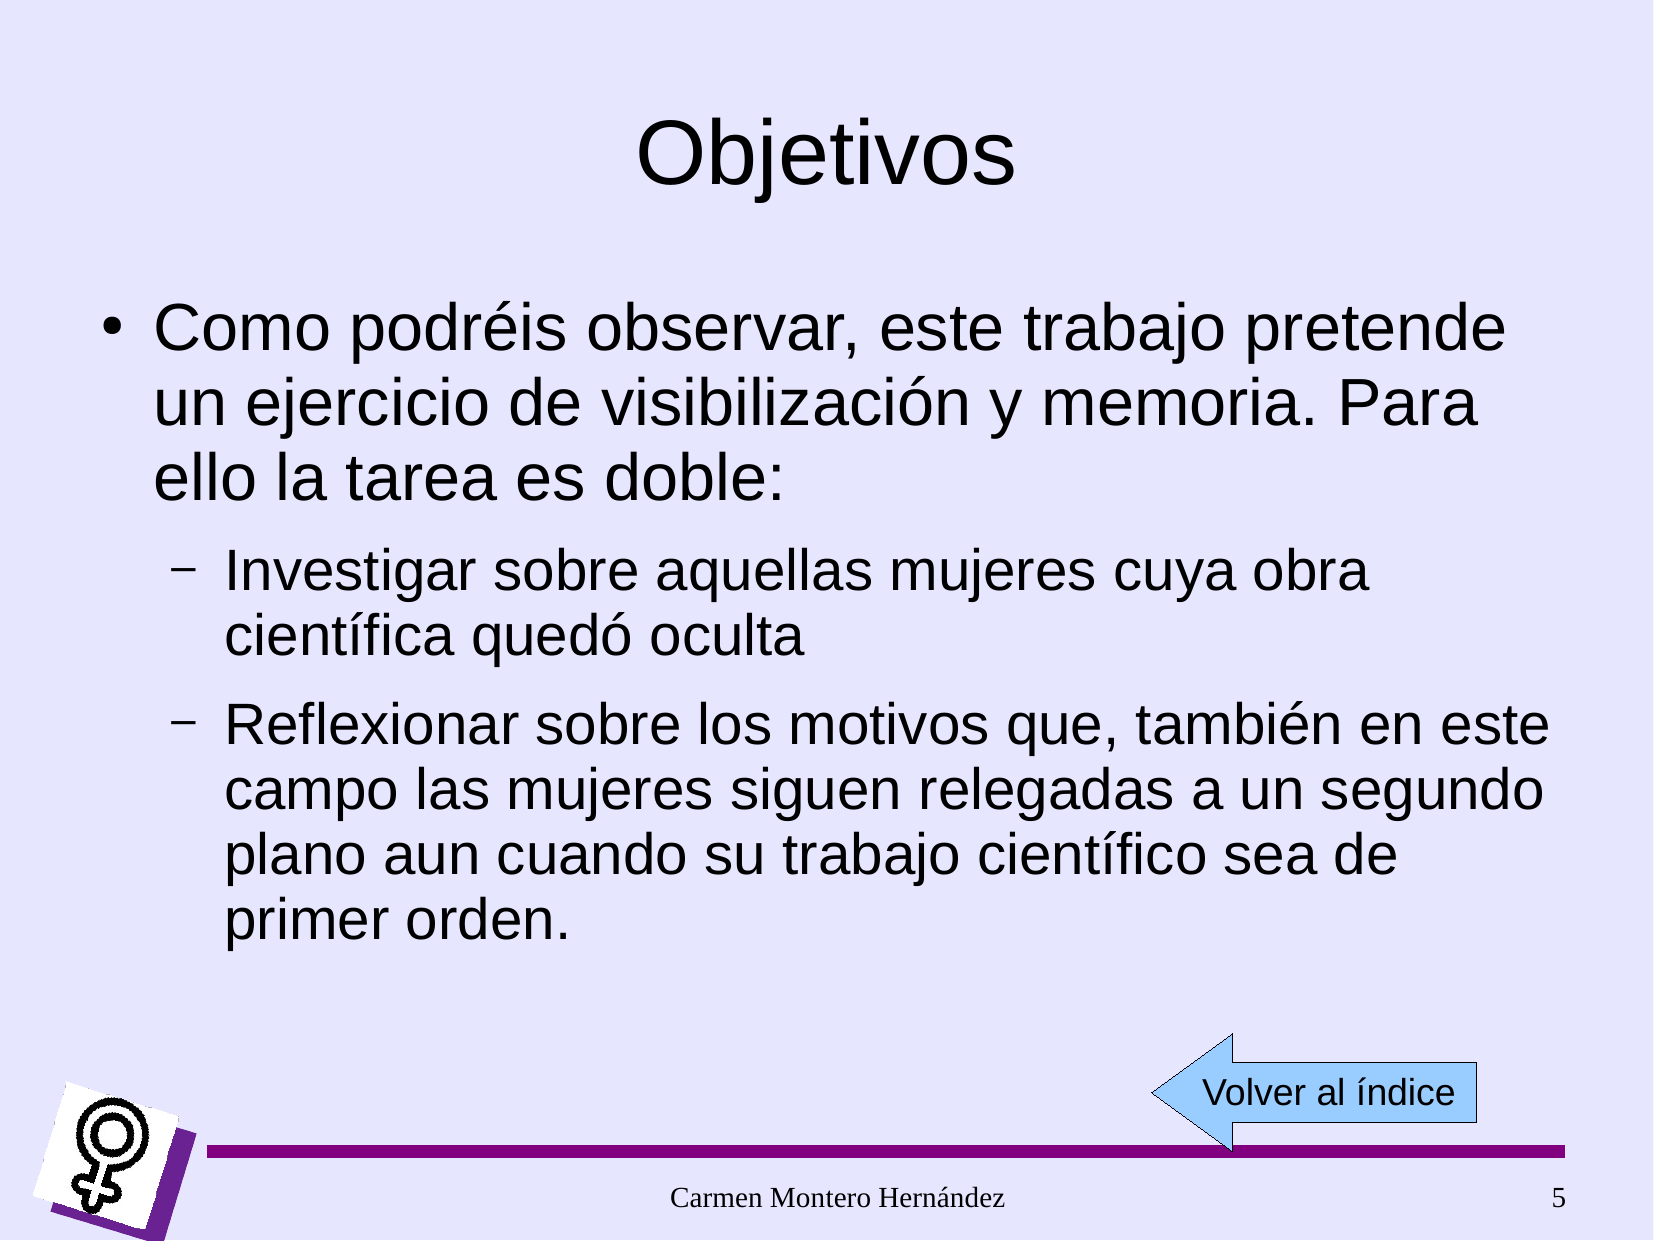

# Objetivos
Como podréis observar, este trabajo pretende un ejercicio de visibilización y memoria. Para ello la tarea es doble:
Investigar sobre aquellas mujeres cuya obra científica quedó oculta
Reflexionar sobre los motivos que, también en este campo las mujeres siguen relegadas a un segundo plano aun cuando su trabajo científico sea de primer orden.
Volver al índice
Carmen Montero Hernández
5